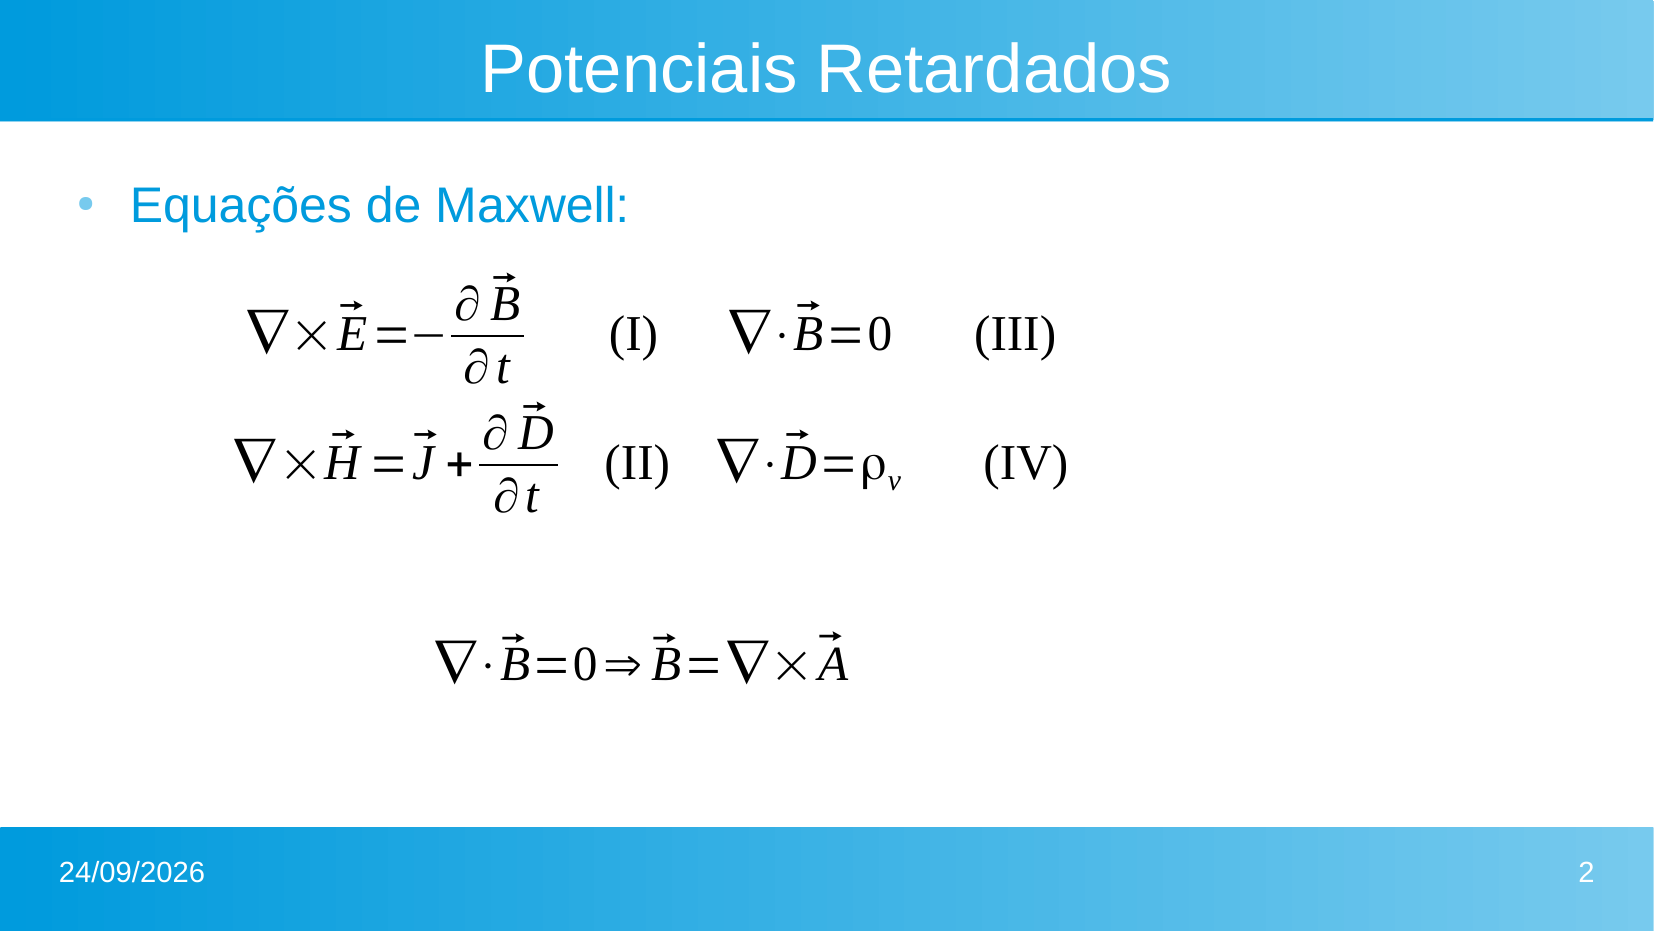

# Potenciais Retardados
Equações de Maxwell:
2